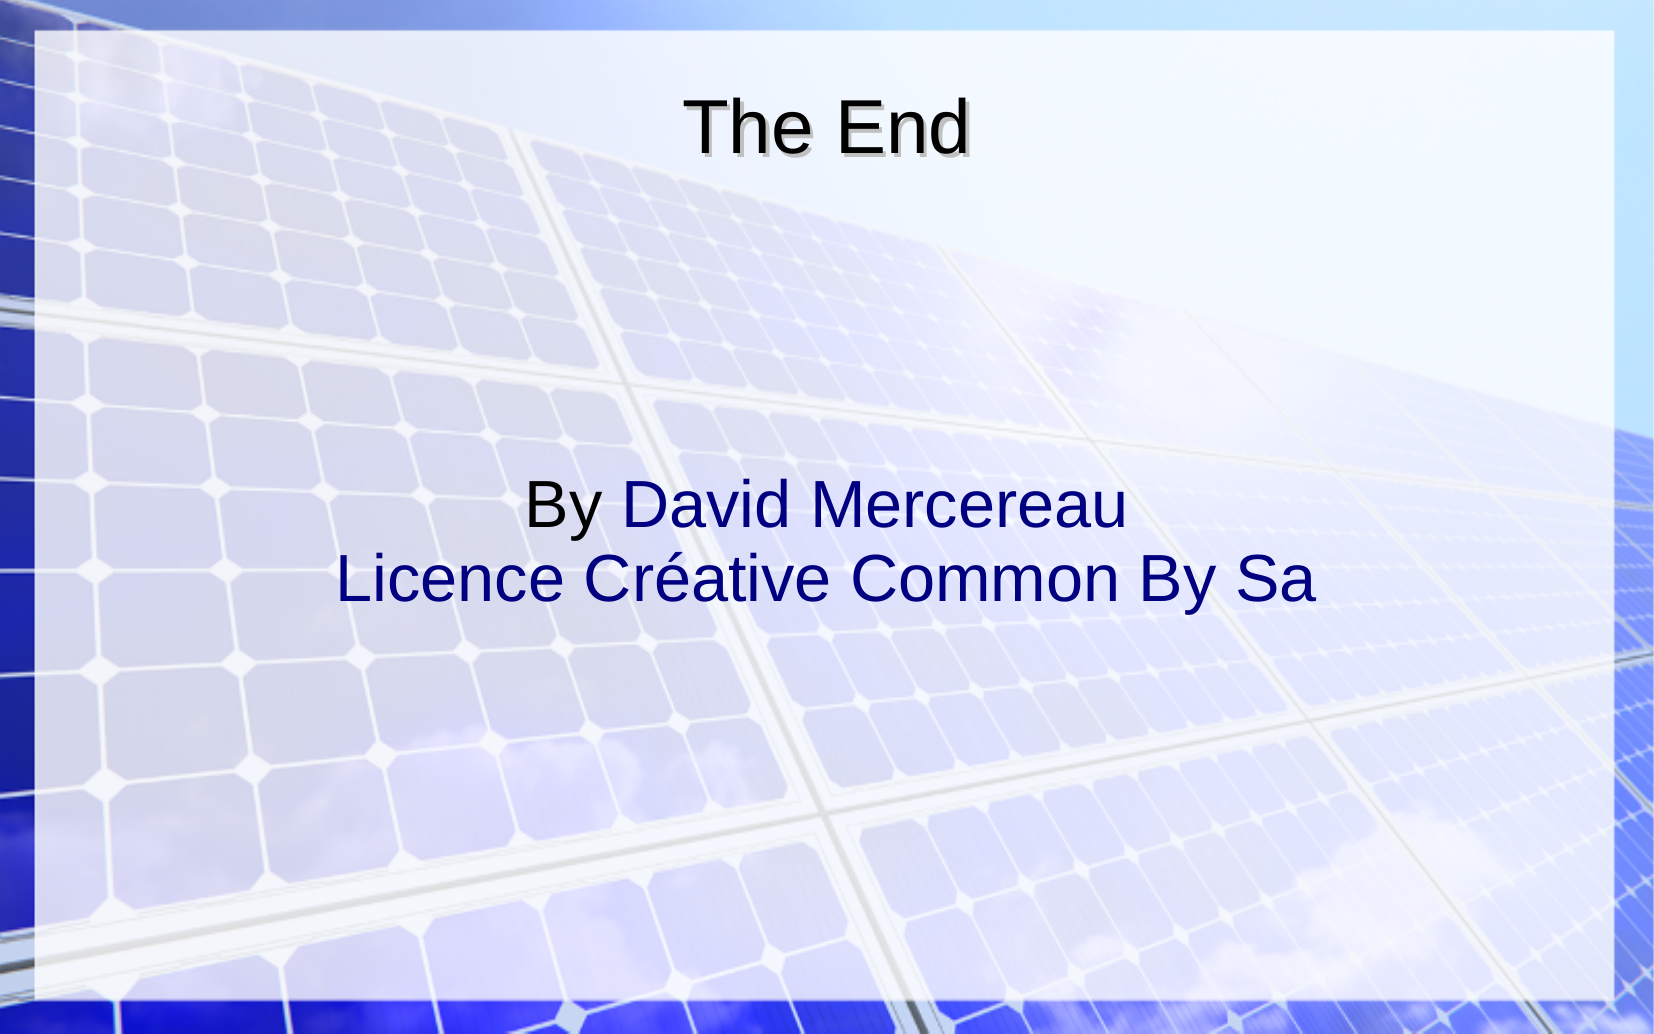

# The End
By David Mercereau
Licence Créative Common By Sa